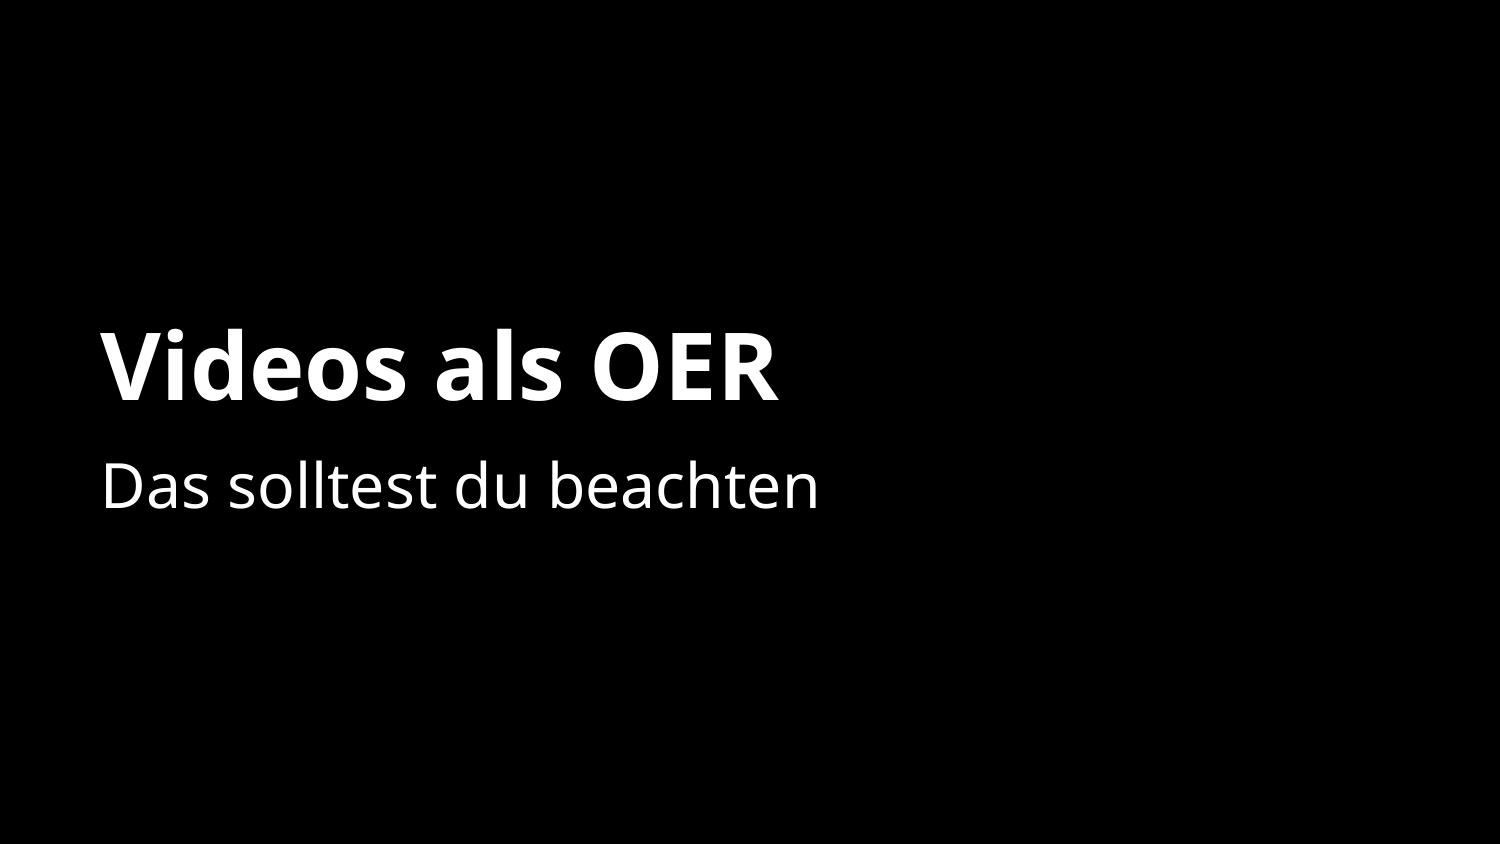

# Videos als OER
Das solltest du beachten